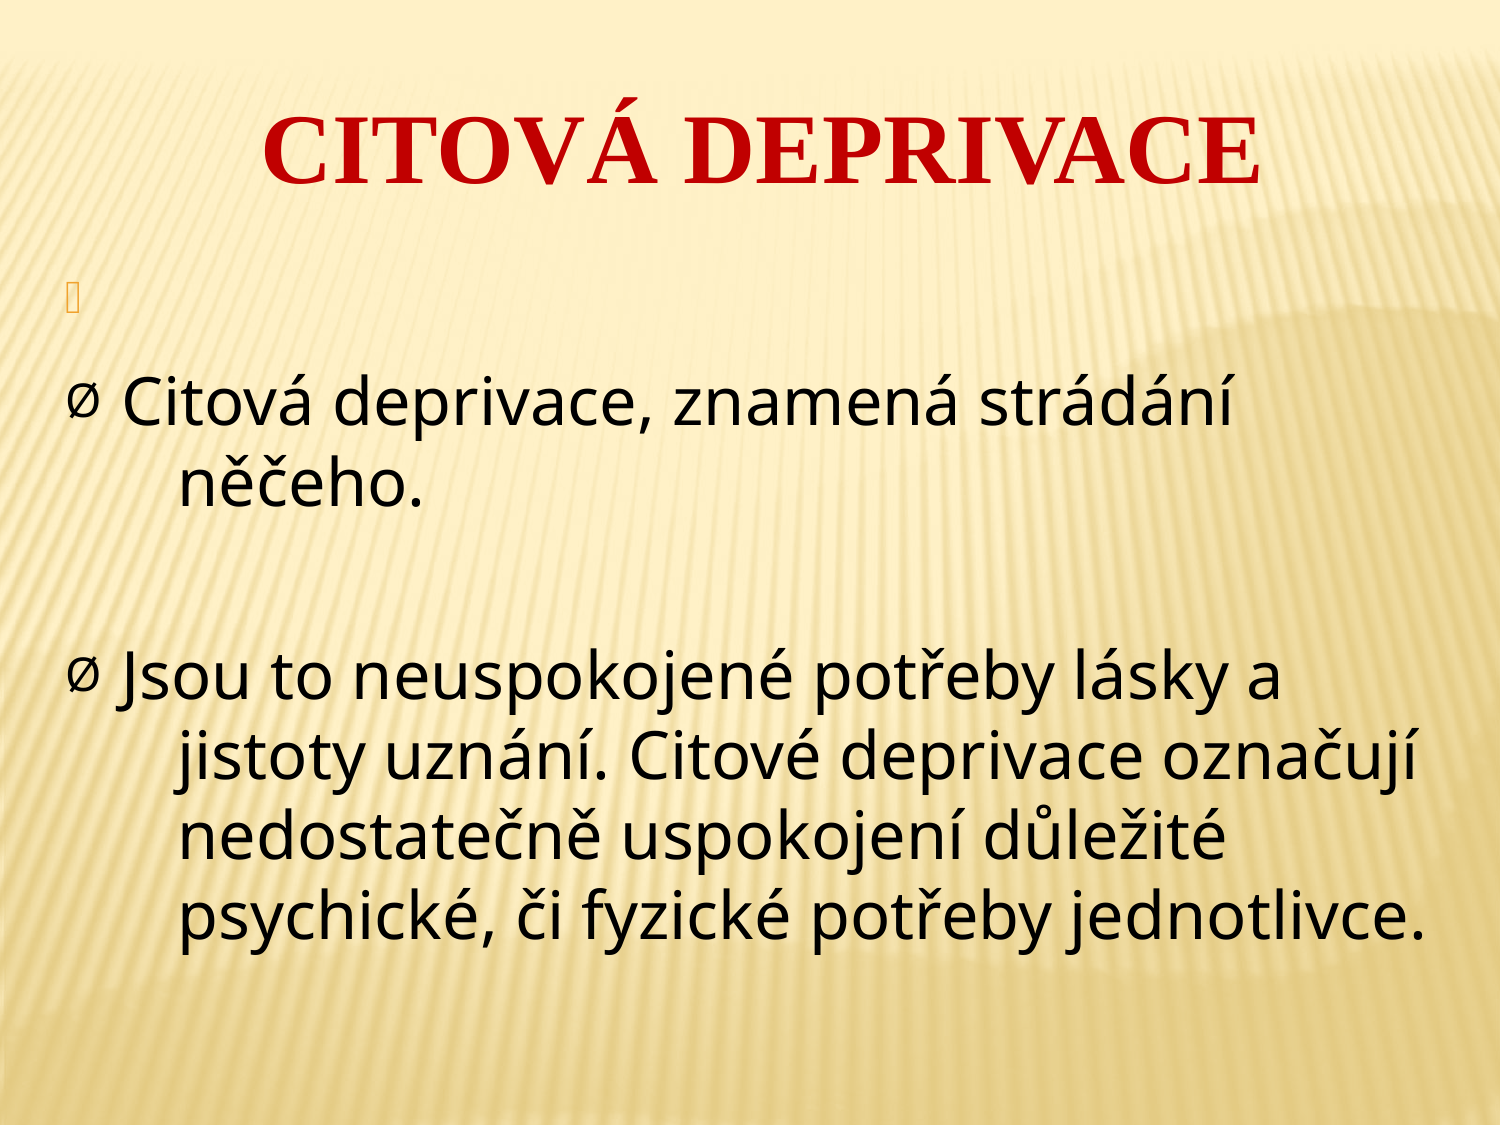

# Citová deprivace
Citová deprivace, znamená strádání něčeho.
Jsou to neuspokojené potřeby lásky a jistoty uznání. Citové deprivace označují nedostatečně uspokojení důležité psychické, či fyzické potřeby jednotlivce.